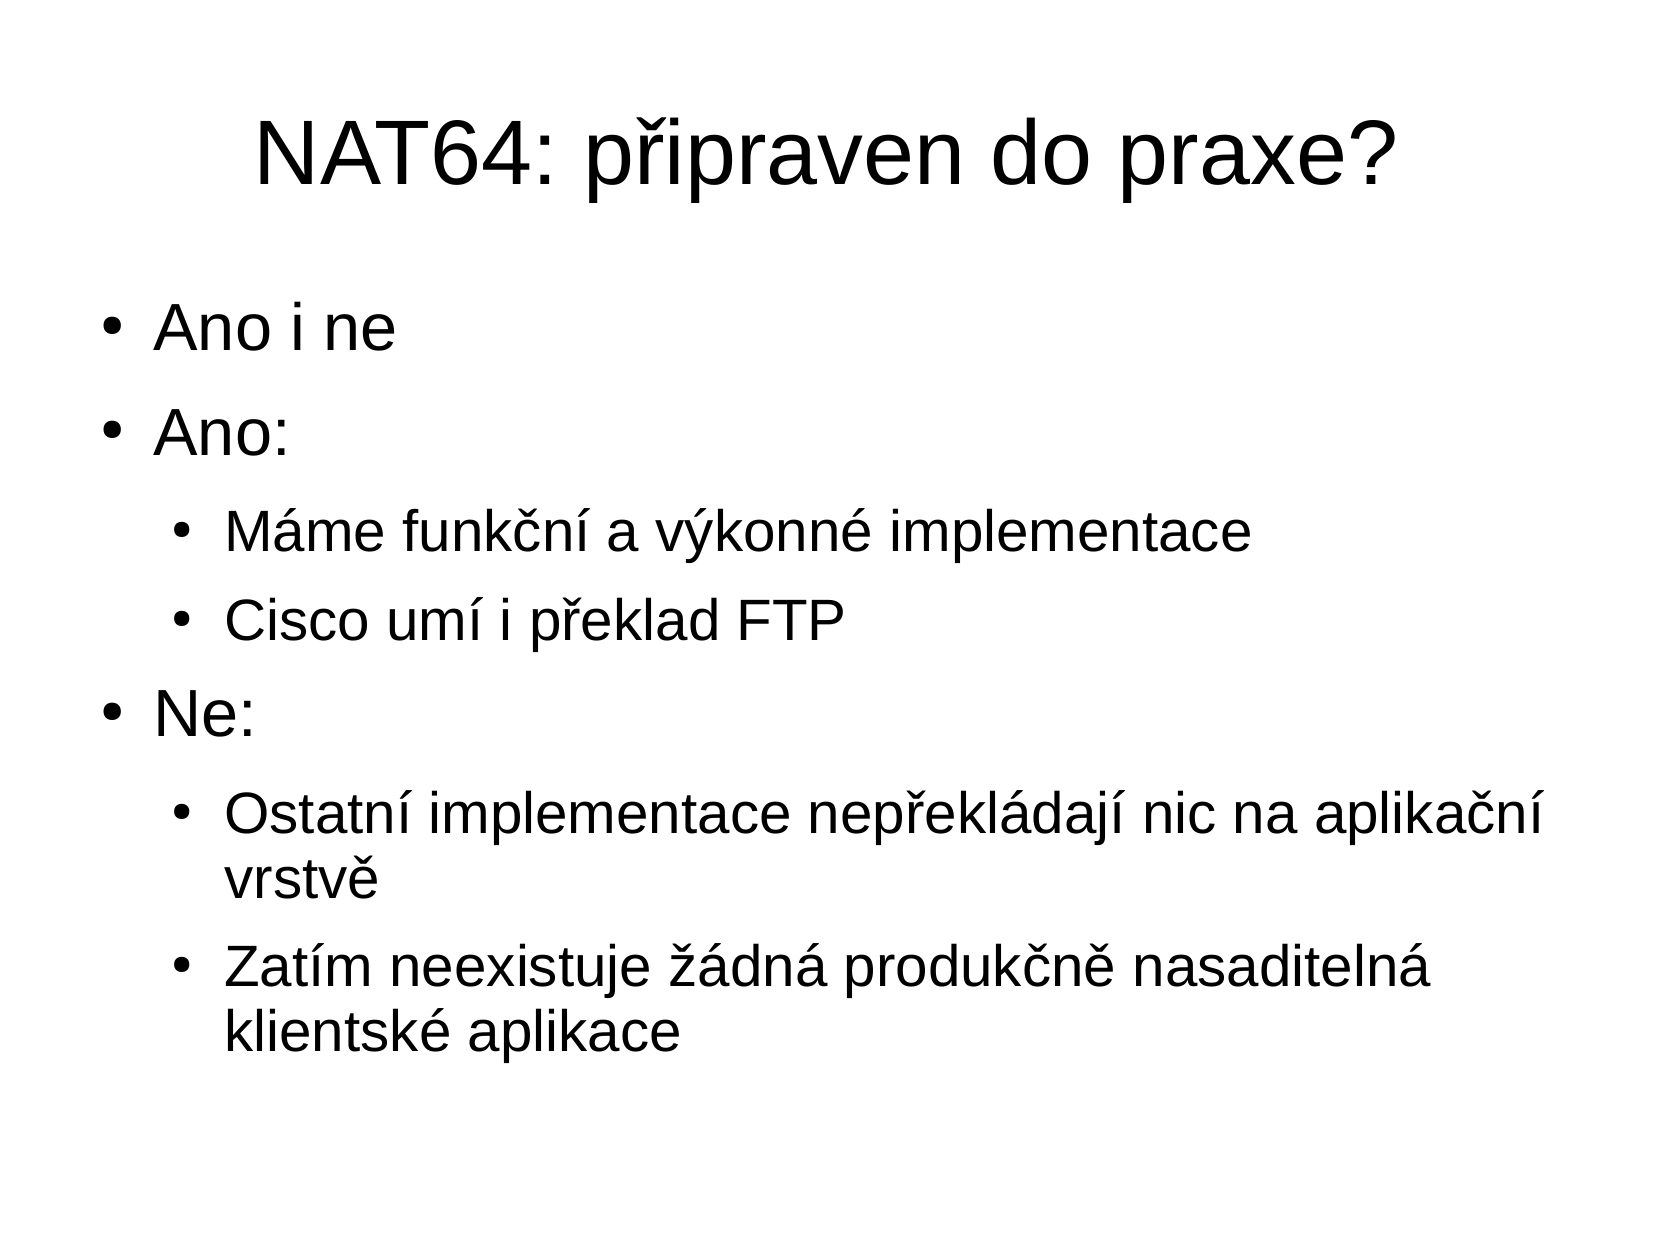

# NAT64: připraven do praxe?
Ano i ne
Ano:
Máme funkční a výkonné implementace
Cisco umí i překlad FTP
Ne:
Ostatní implementace nepřekládají nic na aplikační vrstvě
Zatím neexistuje žádná produkčně nasaditelná klientské aplikace